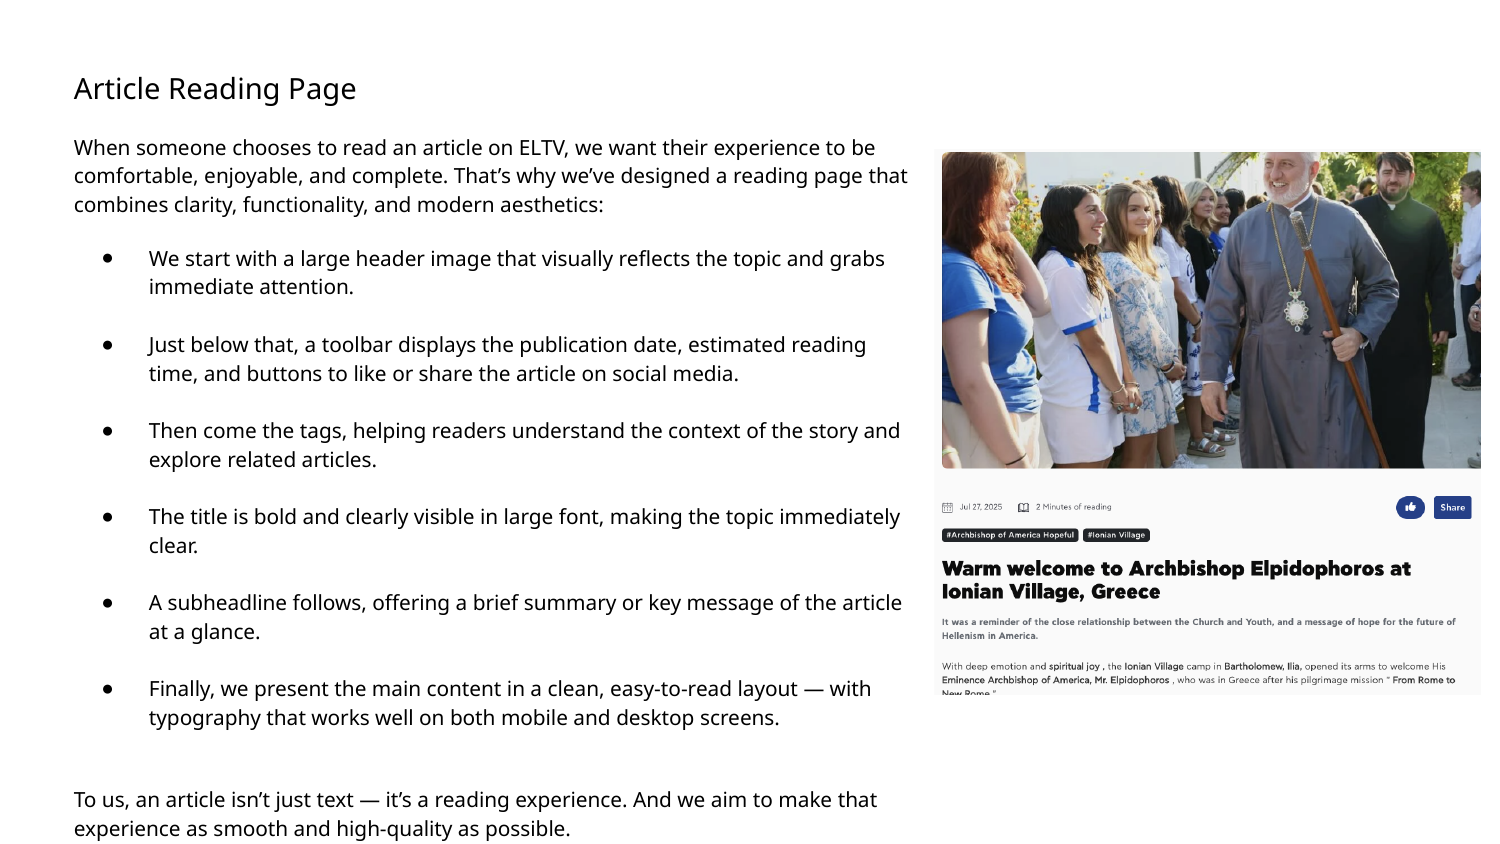

Article Reading Page
When someone chooses to read an article on ELTV, we want their experience to be comfortable, enjoyable, and complete. That’s why we’ve designed a reading page that combines clarity, functionality, and modern aesthetics:
We start with a large header image that visually reflects the topic and grabs immediate attention.
Just below that, a toolbar displays the publication date, estimated reading time, and buttons to like or share the article on social media.
Then come the tags, helping readers understand the context of the story and explore related articles.
The title is bold and clearly visible in large font, making the topic immediately clear.
A subheadline follows, offering a brief summary or key message of the article at a glance.
Finally, we present the main content in a clean, easy-to-read layout — with typography that works well on both mobile and desktop screens.
To us, an article isn’t just text — it’s a reading experience. And we aim to make that experience as smooth and high-quality as possible.